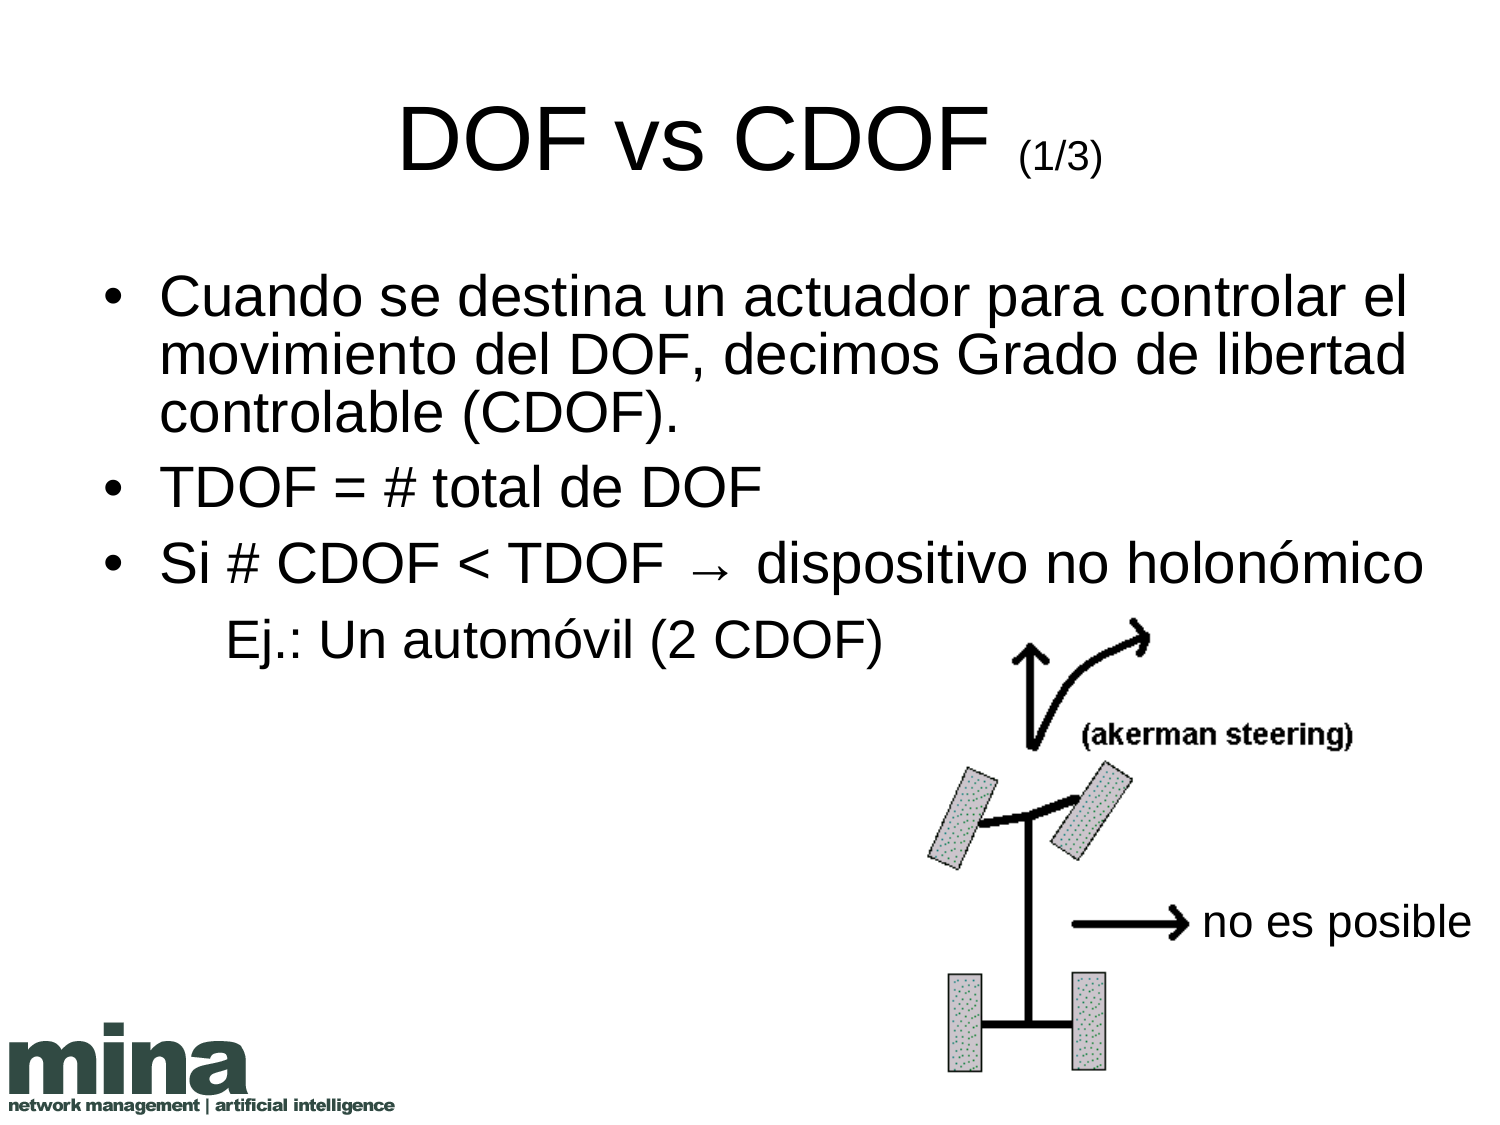

# DOF vs CDOF (1/3)
Cuando se destina un actuador para controlar el movimiento del DOF, decimos Grado de libertad controlable (CDOF).
TDOF = # total de DOF
Si # CDOF < TDOF → dispositivo no holonómico
Ej.: Un automóvil (2 CDOF)
no es posible